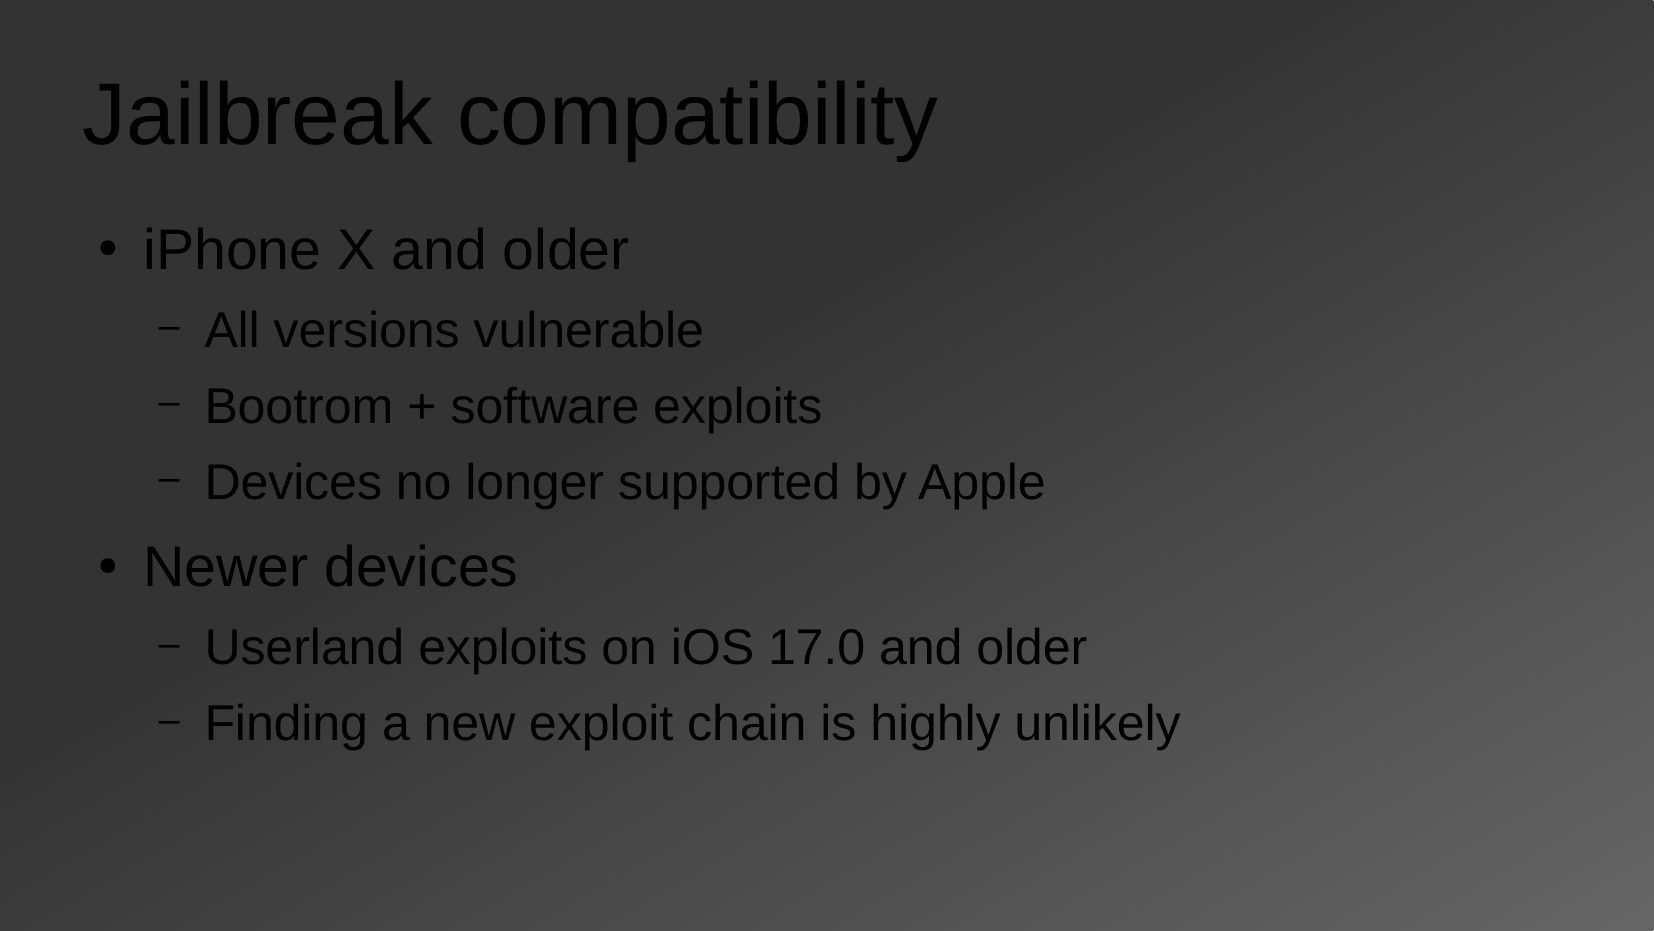

# Jailbreak compatibility
iPhone X and older
All versions vulnerable
Bootrom + software exploits
Devices no longer supported by Apple
Newer devices
Userland exploits on iOS 17.0 and older
Finding a new exploit chain is highly unlikely